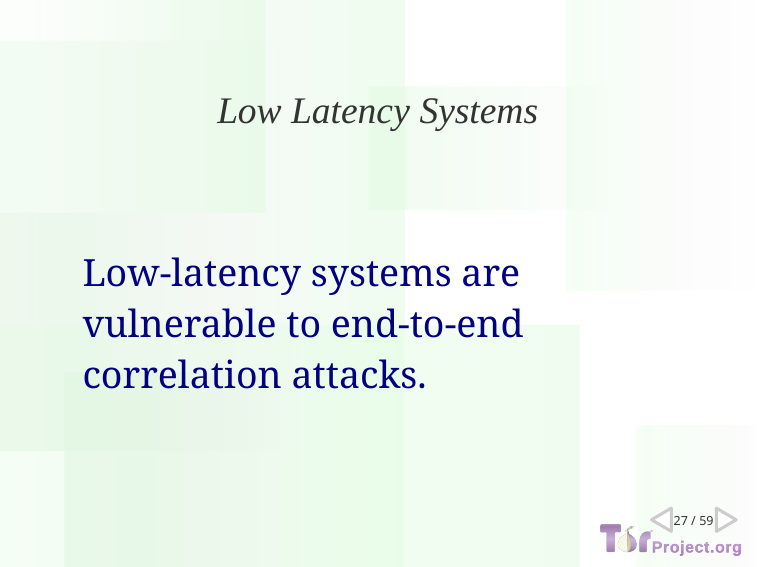

Low Latency Systems
Low-latency systems are vulnerable to end-to-end correlation attacks.